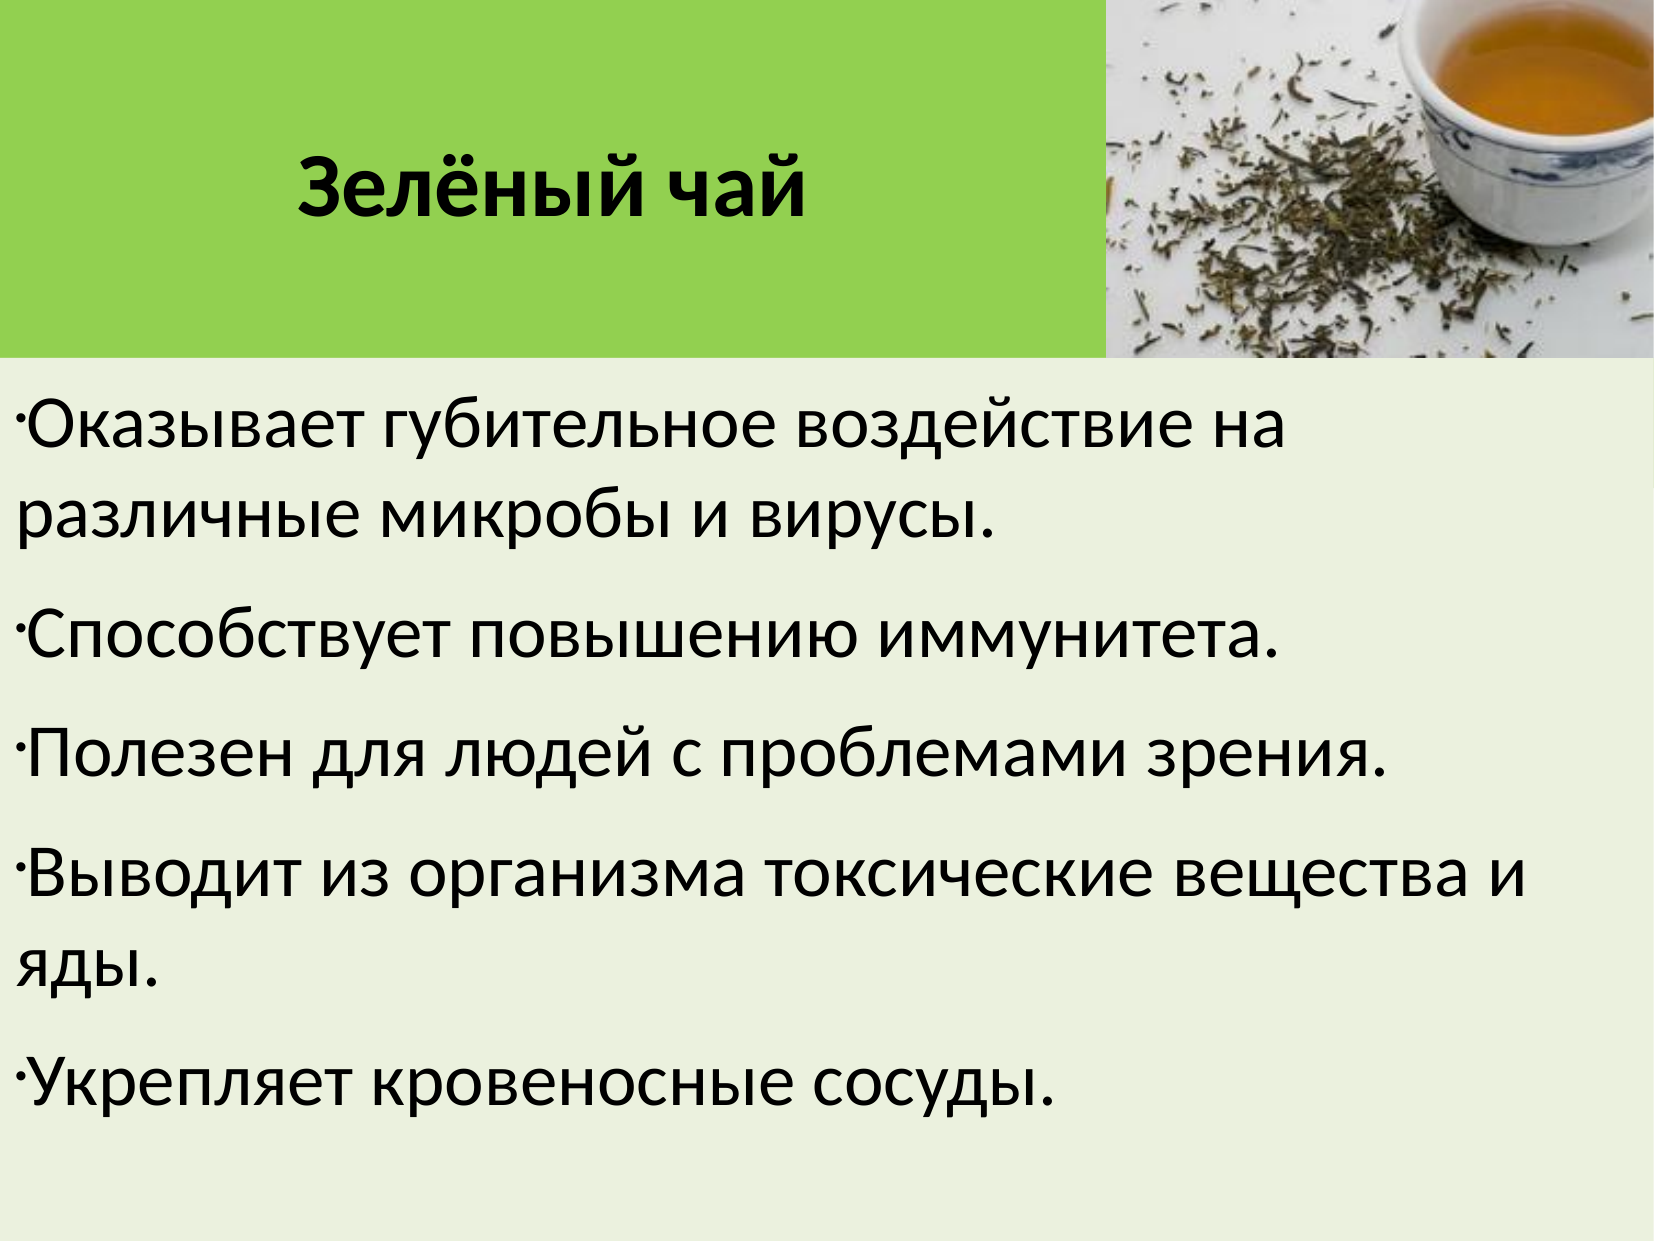

# Зелёный чай
 Обладает лечебными свойствами
Оказывает губительное воздействие на различные микробы и вирусы.
Способствует повышению иммунитета.
Полезен для людей с проблемами зрения.
Выводит из организма токсические вещества и яды.
Укрепляет кровеносные сосуды.